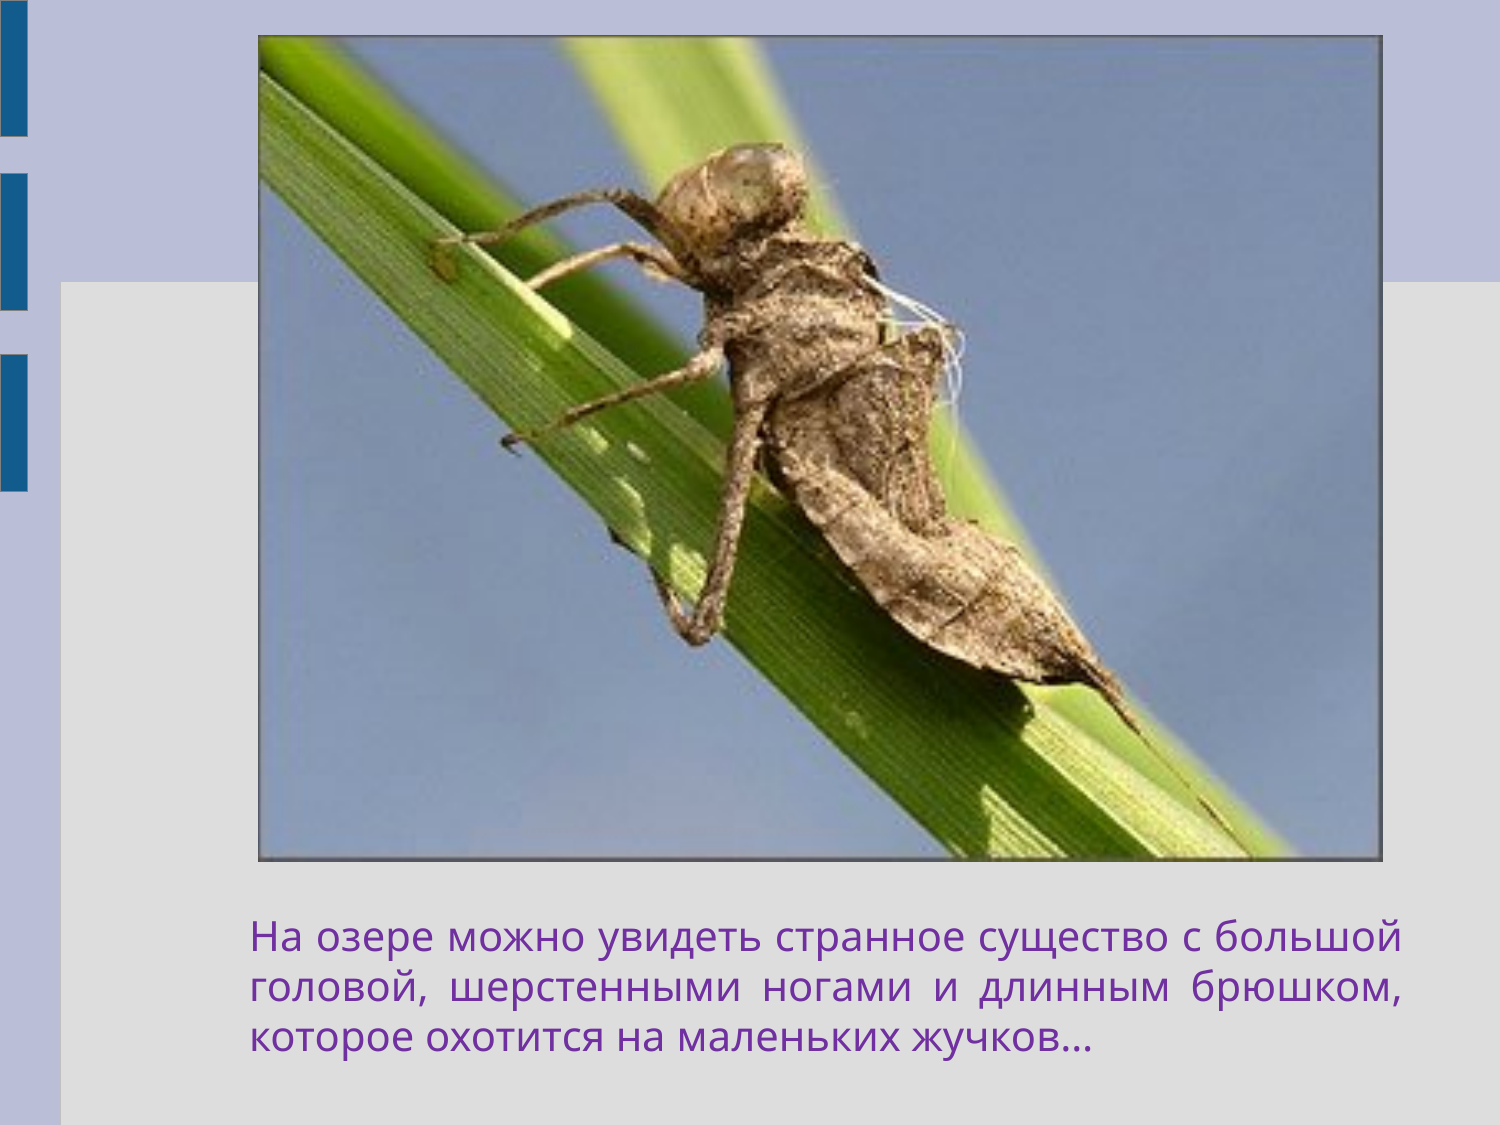

На озере можно увидеть странное существо с большой головой, шерстенными ногами и длинным брюшком, которое охотится на маленьких жучков…